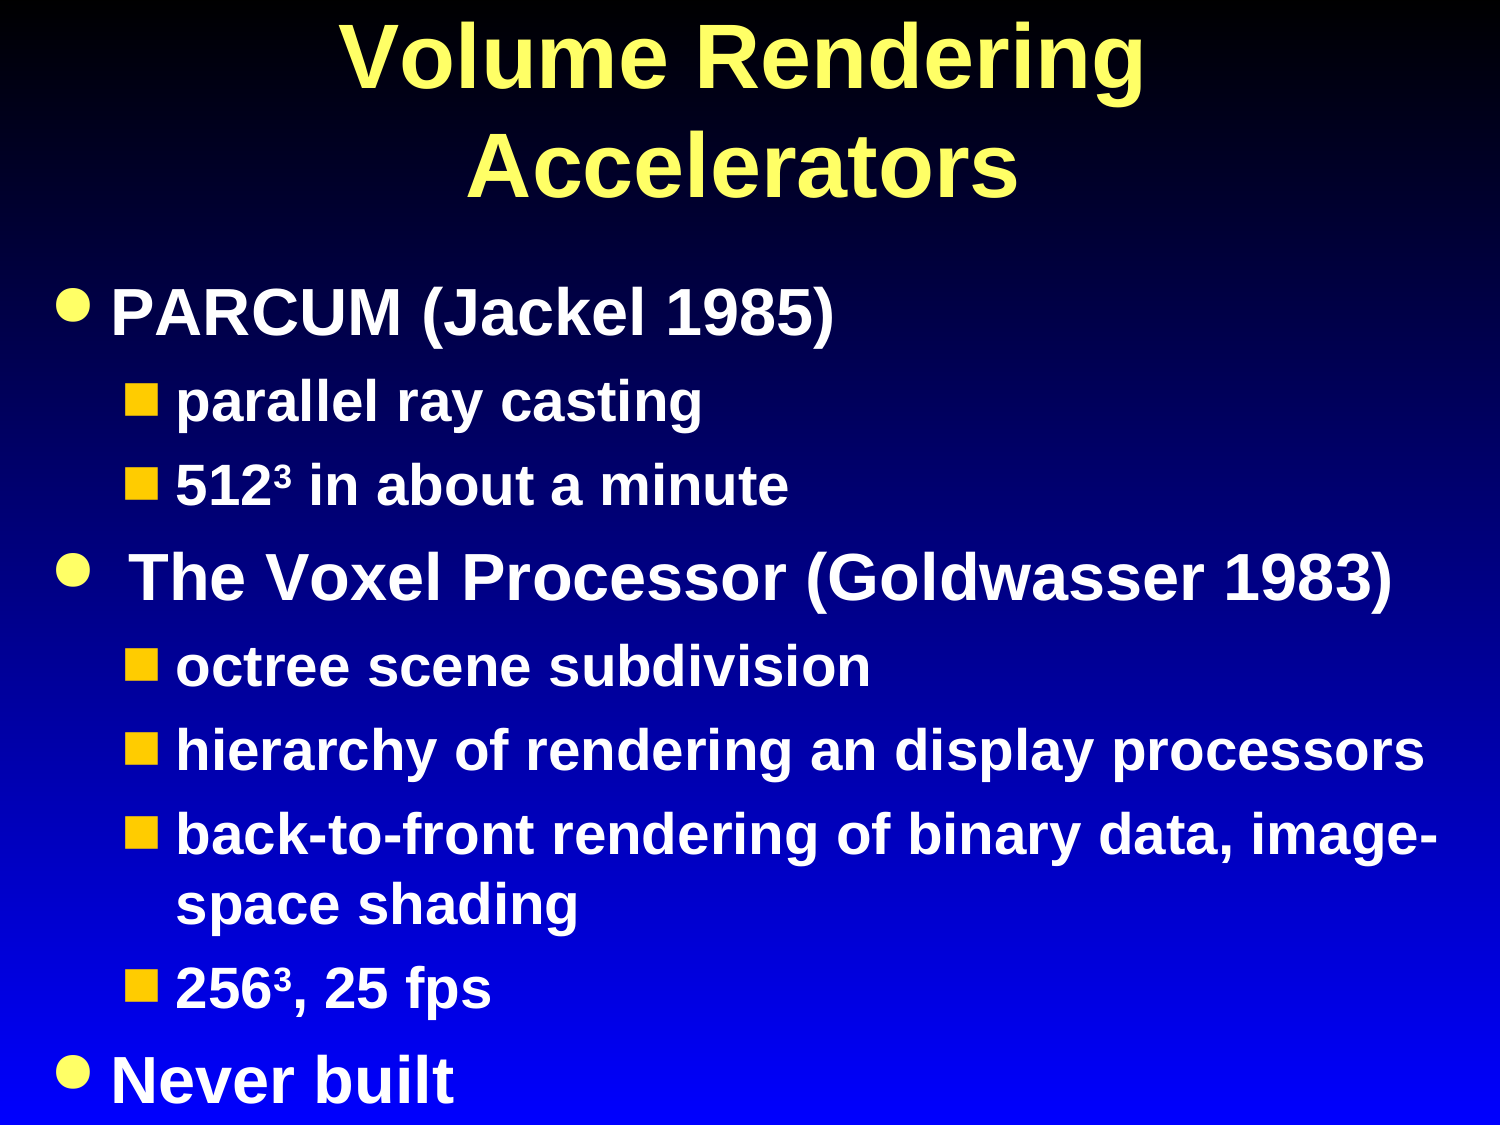

# Volume Rendering Accelerators
PARCUM (Jackel 1985)
parallel ray casting
5123 in about a minute
 The Voxel Processor (Goldwasser 1983)
octree scene subdivision
hierarchy of rendering an display processors
back-to-front rendering of binary data, image-space shading
2563, 25 fps
Never built